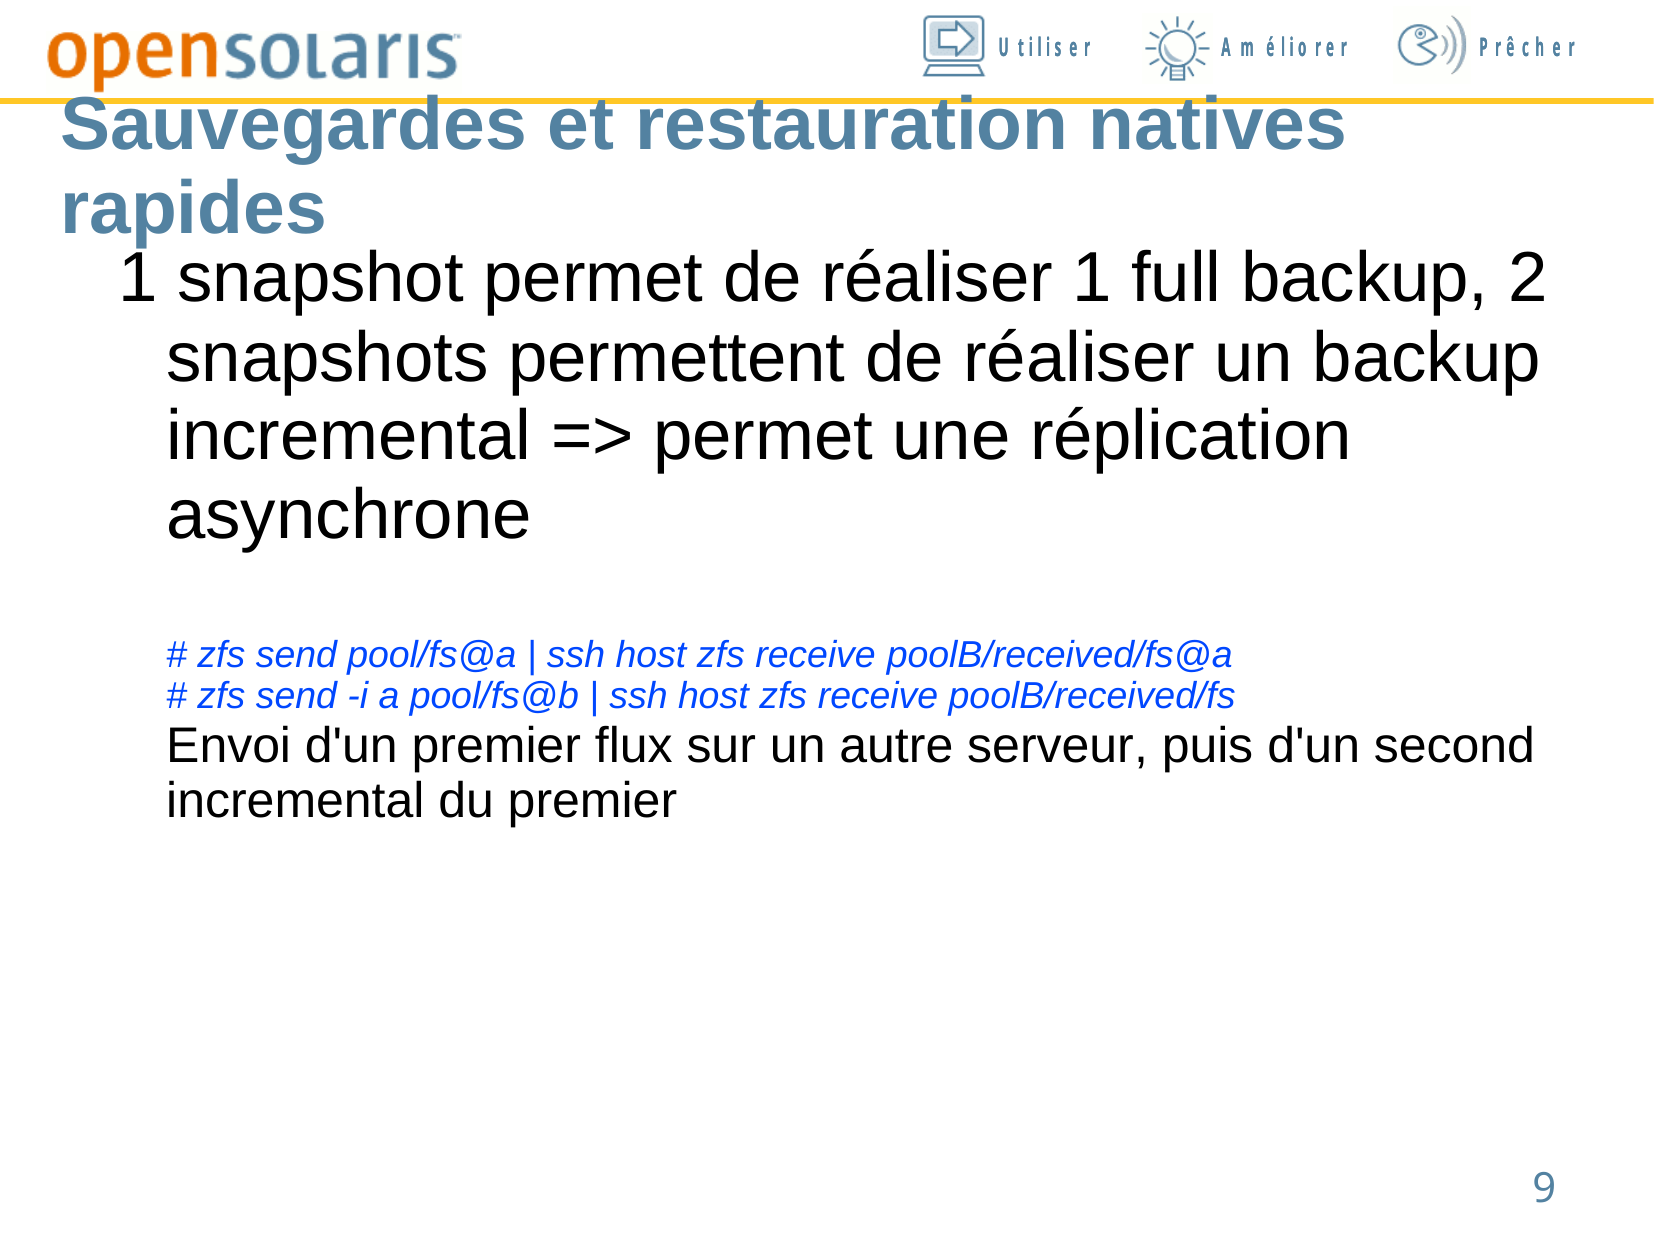

# Sauvegardes et restauration natives rapides
1 snapshot permet de réaliser 1 full backup, 2 snapshots permettent de réaliser un backup incremental => permet une réplication asynchrone
# zfs send pool/fs@a | ssh host zfs receive poolB/received/fs@a
# zfs send -i a pool/fs@b | ssh host zfs receive poolB/received/fs
Envoi d'un premier flux sur un autre serveur, puis d'un second incremental du premier